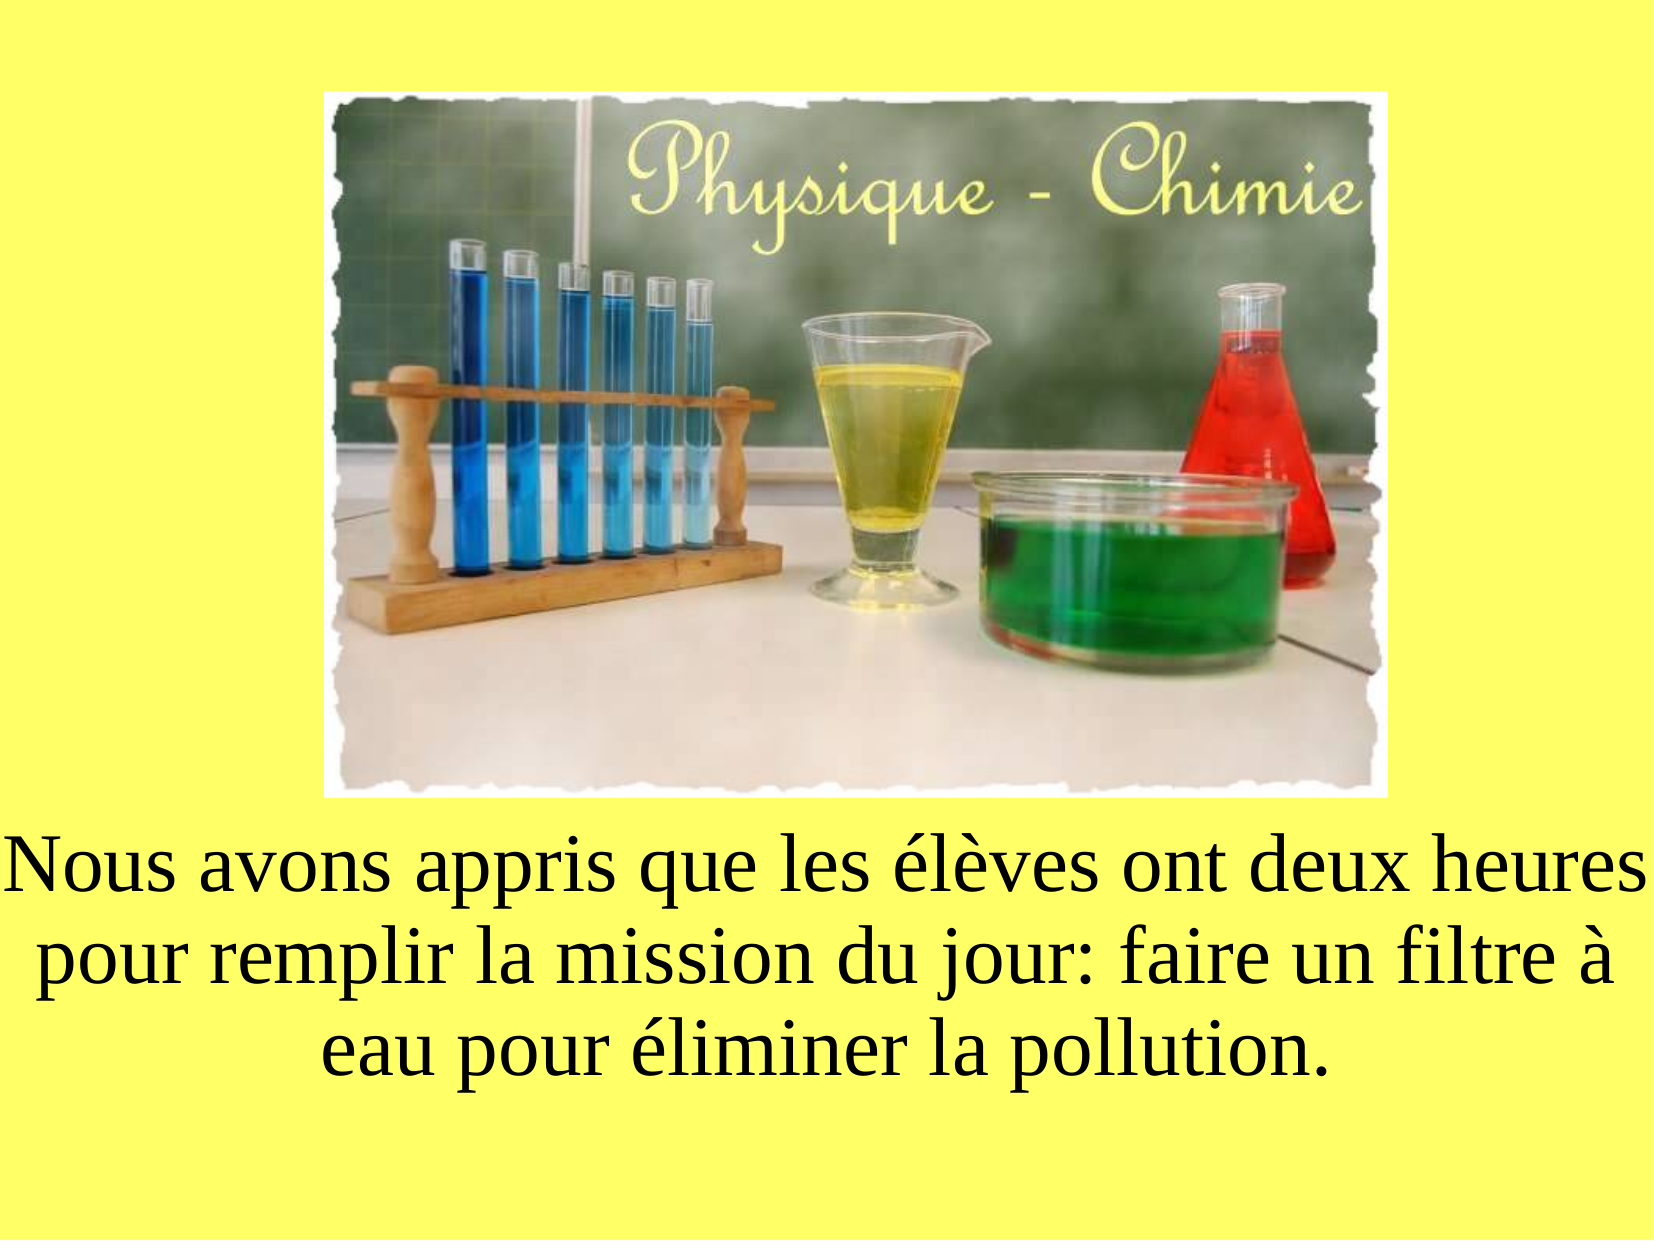

Nous avons appris que les élèves ont deux heures pour remplir la mission du jour: faire un filtre à eau pour éliminer la pollution.